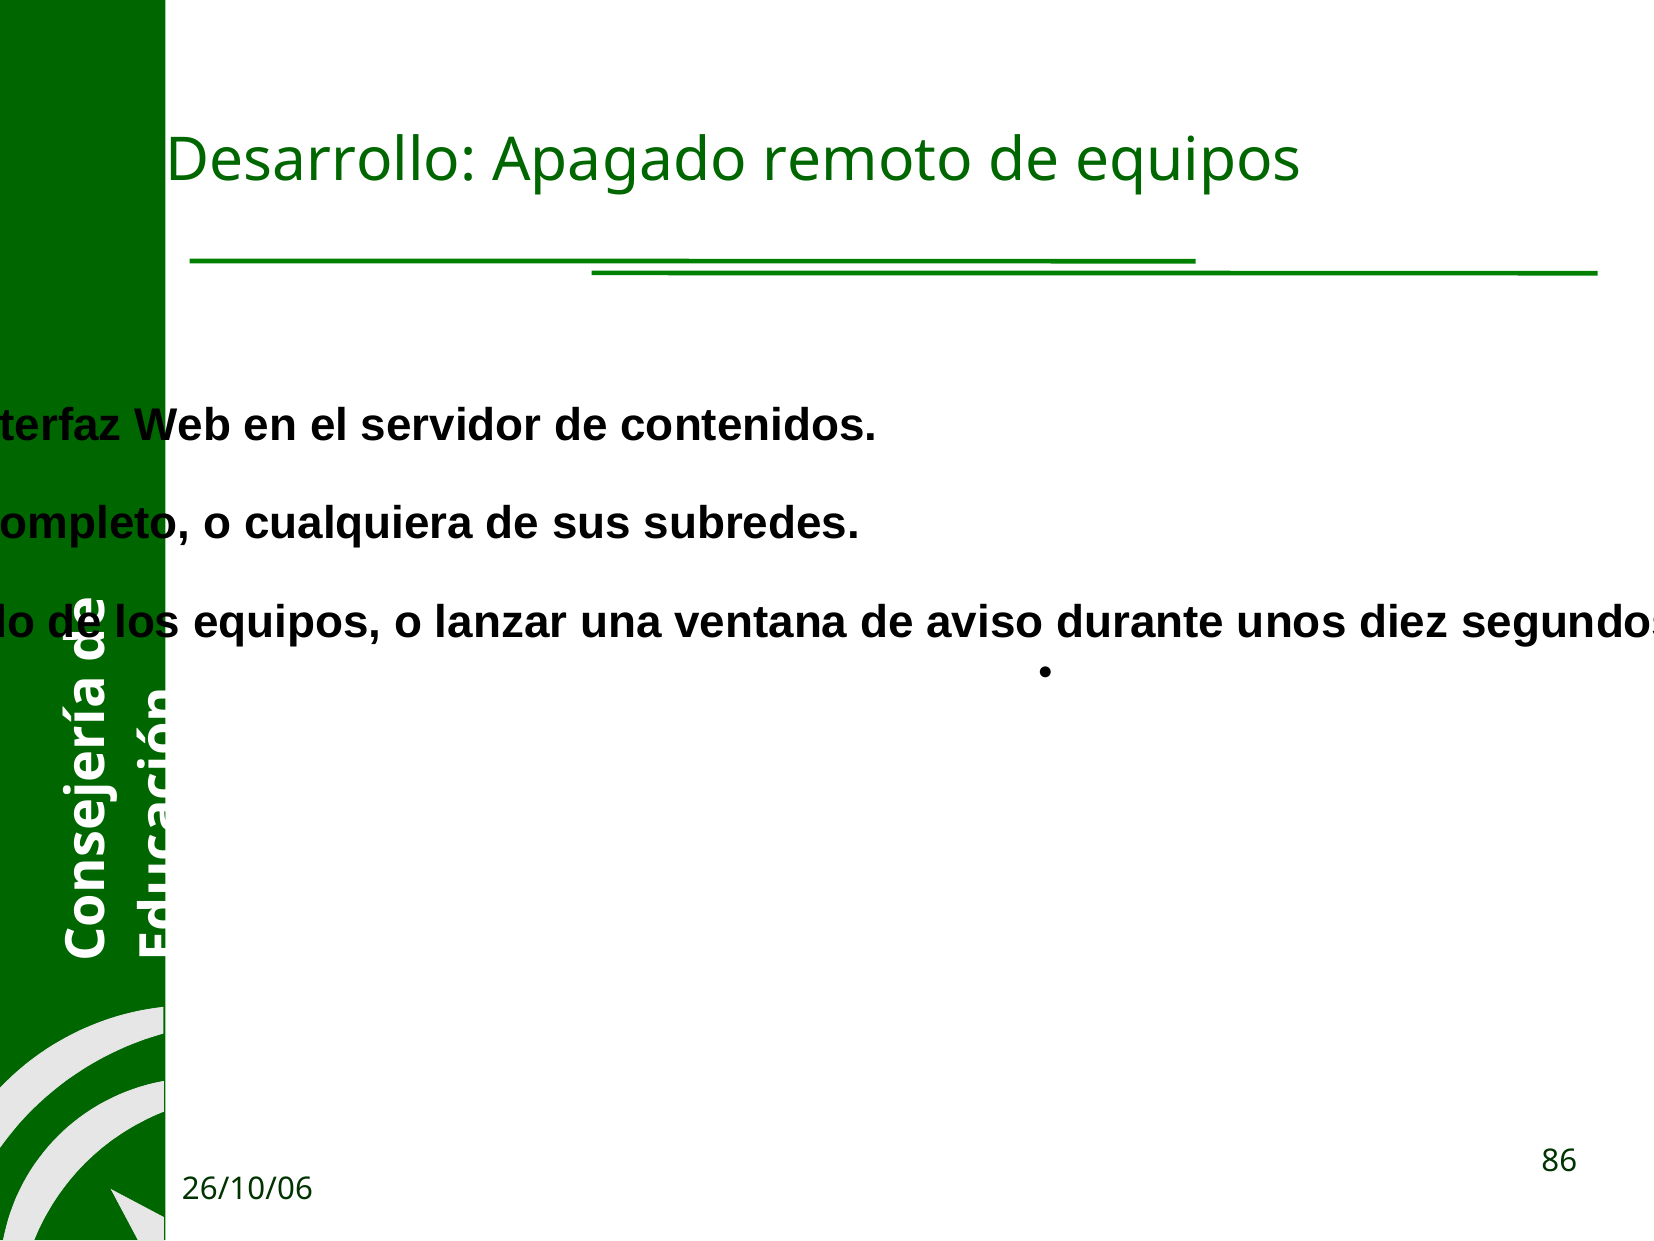

Desarrollo: Apagado remoto de equipos
 Uso intutitivo mediante interfaz Web en el servidor de contenidos.
Permite apagar el centro completo, o cualquiera de sus subredes.
 Se puede forzar el apagado de los equipos, o lanzar una ventana de aviso durante unos diez segundos, dando al usuario la posibilidad de cancelarlo.
86